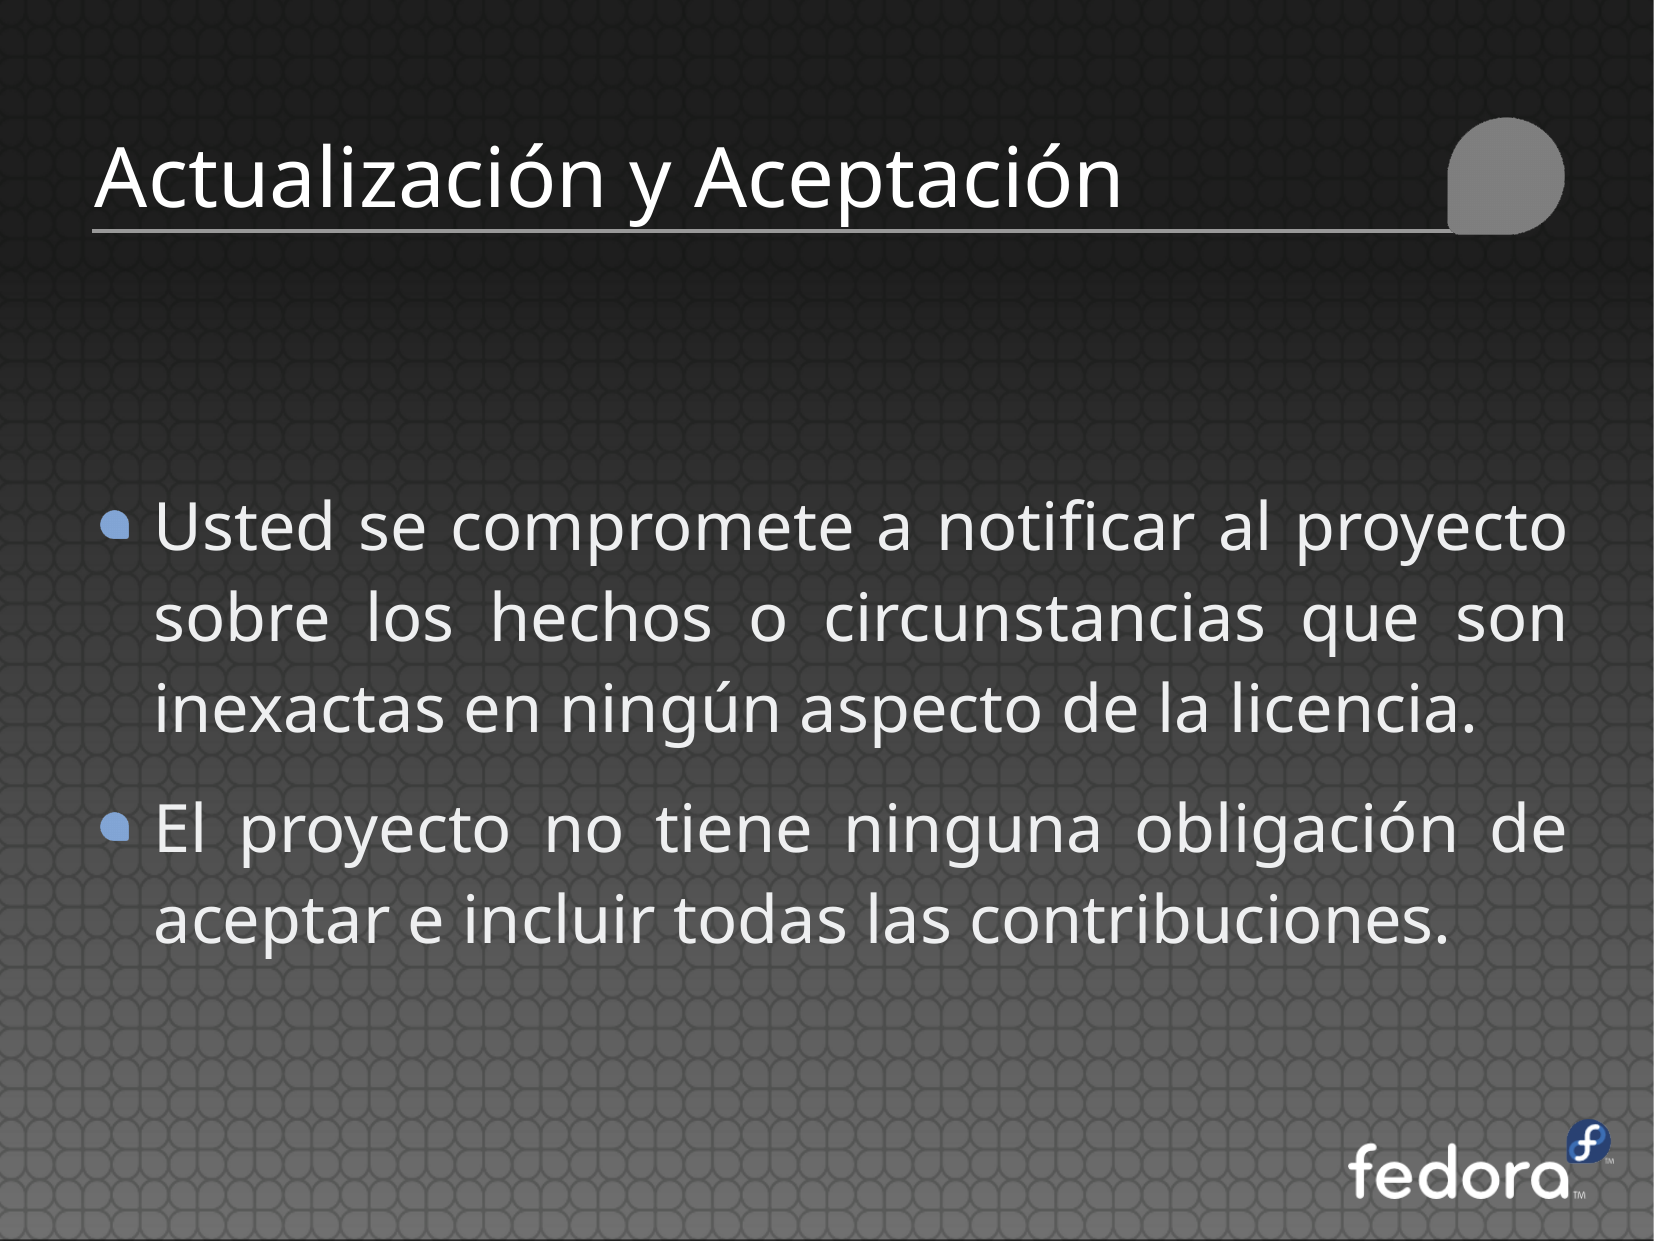

Actualización y Aceptación
# Usted se compromete a notificar al proyecto sobre los hechos o circunstancias que son inexactas en ningún aspecto de la licencia.
El proyecto no tiene ninguna obligación de aceptar e incluir todas las contribuciones.